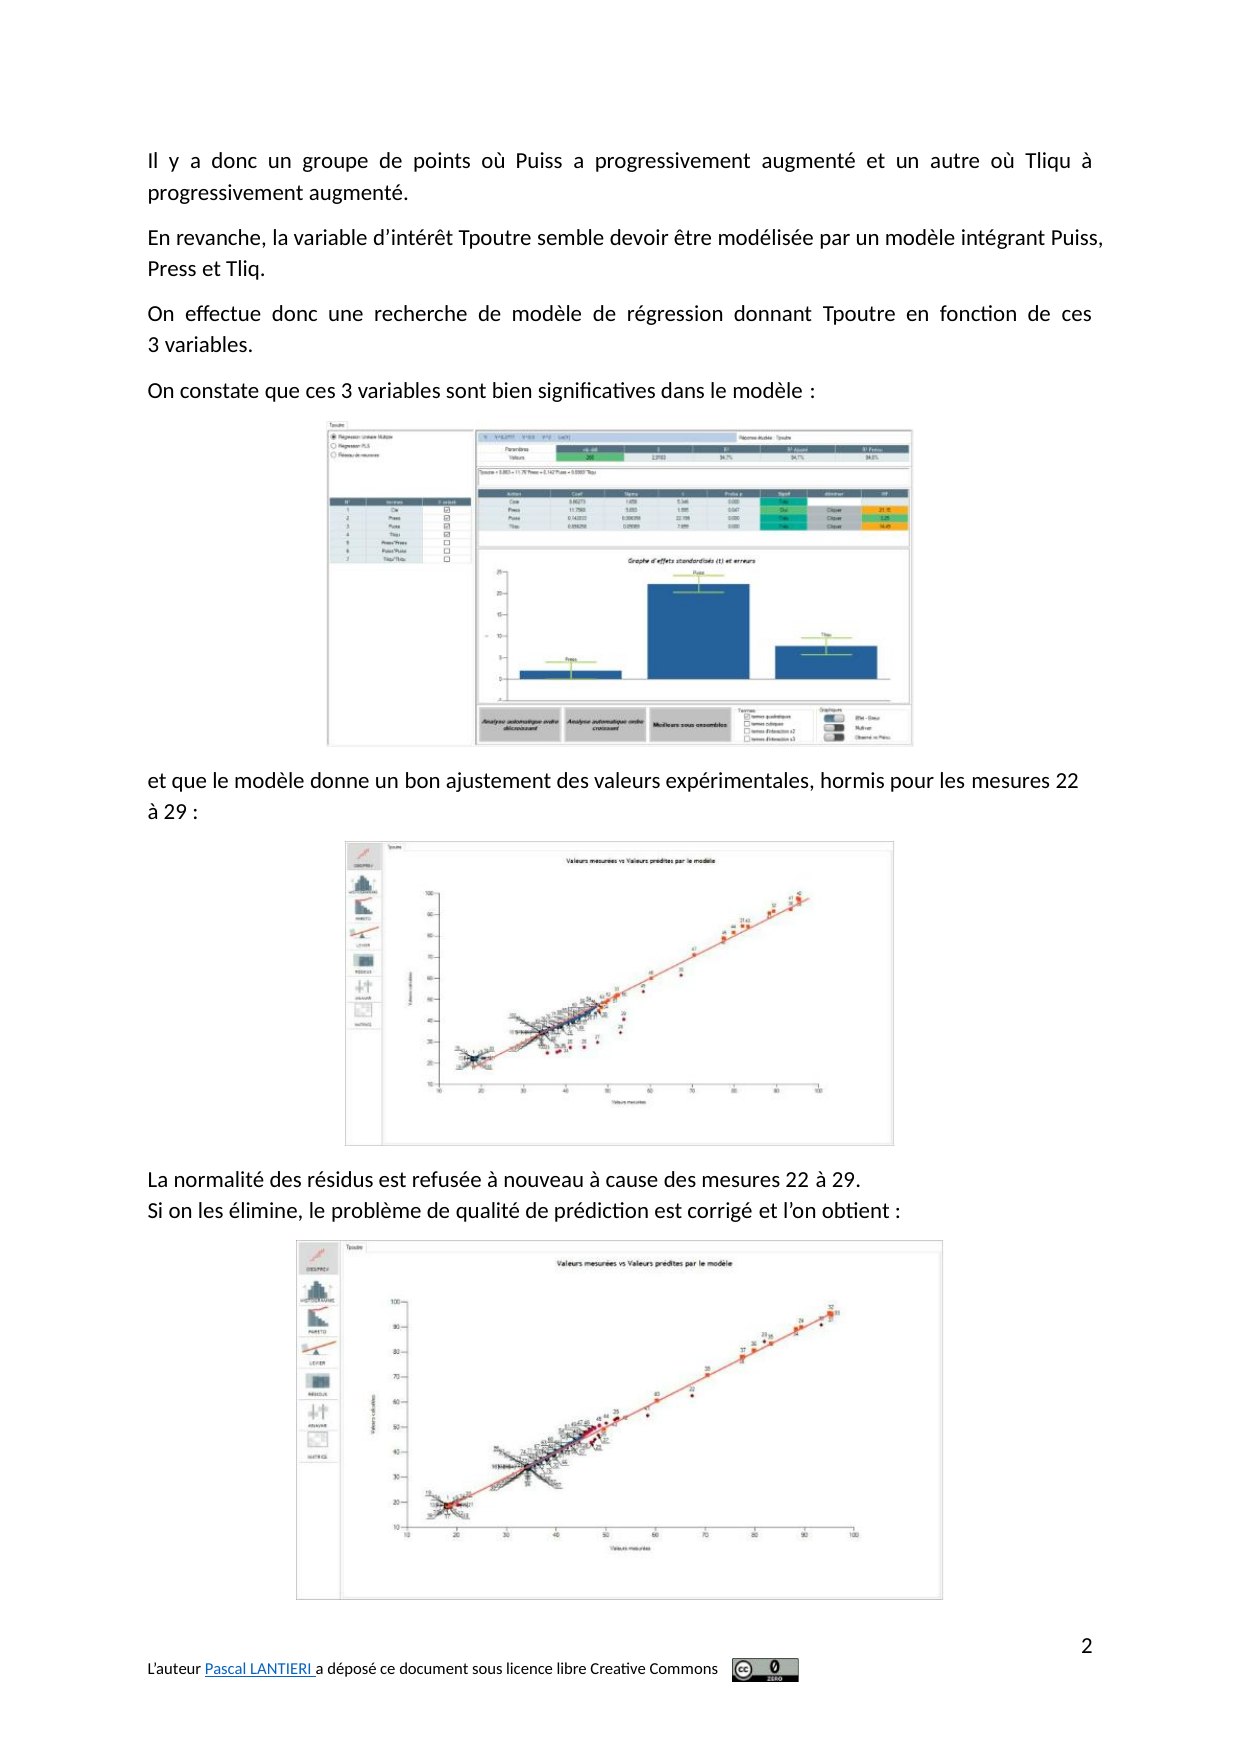

Il y a donc un groupe de points où Puiss a progressivement augmenté et un autre où Tliqu à
progressivement augmenté.
En revanche, la variable d’intérêt Tpoutre semble devoir être modélisée par un modèle intégrant Puiss,
Press et Tliq.
On effectue donc une recherche de modèle de régression donnant Tpoutre en fonction de ces
3 variables.
On constate que ces 3 variables sont bien significatives dans le modèle :
et que le modèle donne un bon ajustement des valeurs expérimentales, hormis pour les mesures 22
à 29 :
La normalité des résidus est refusée à nouveau à cause des mesures 22 à 29.
Si on les élimine, le problème de qualité de prédiction est corrigé et l’on obtient :
2
L’auteur Pascal LANTIERI a déposé ce document sous licence libre Creative Commons